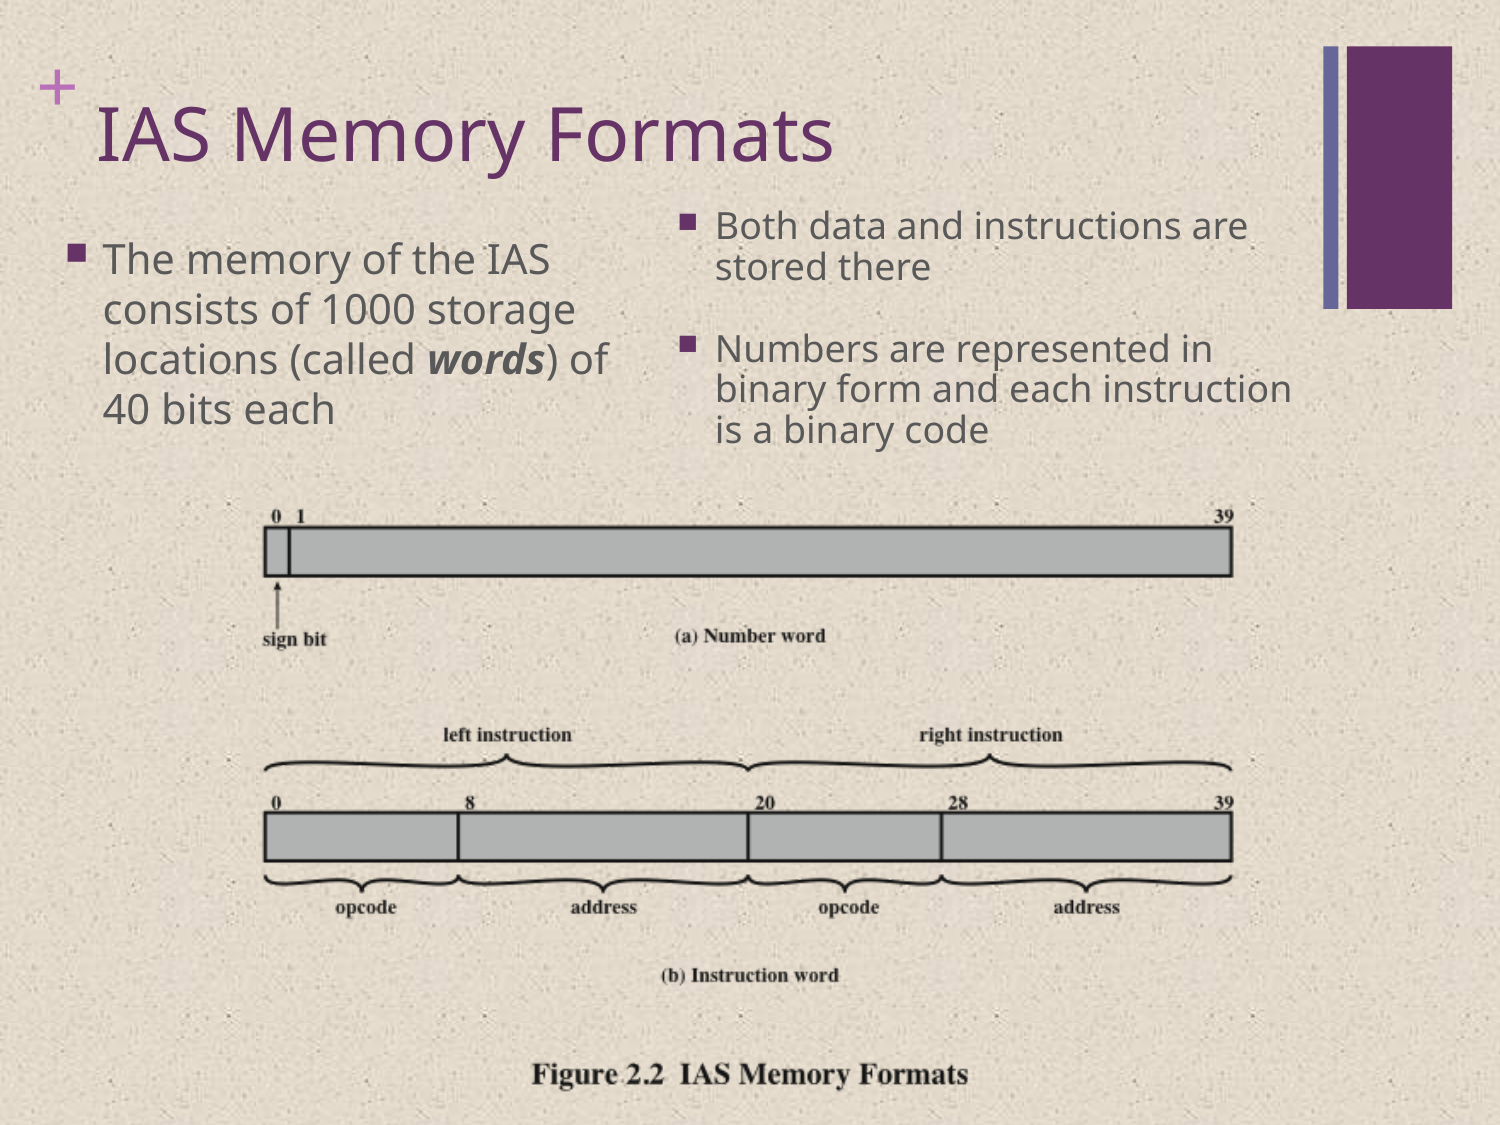

# IAS Memory Formats
Both data and instructions are stored there
Numbers are represented in binary form and each instruction is a binary code
The memory of the IAS consists of 1000 storage locations (called words) of 40 bits each